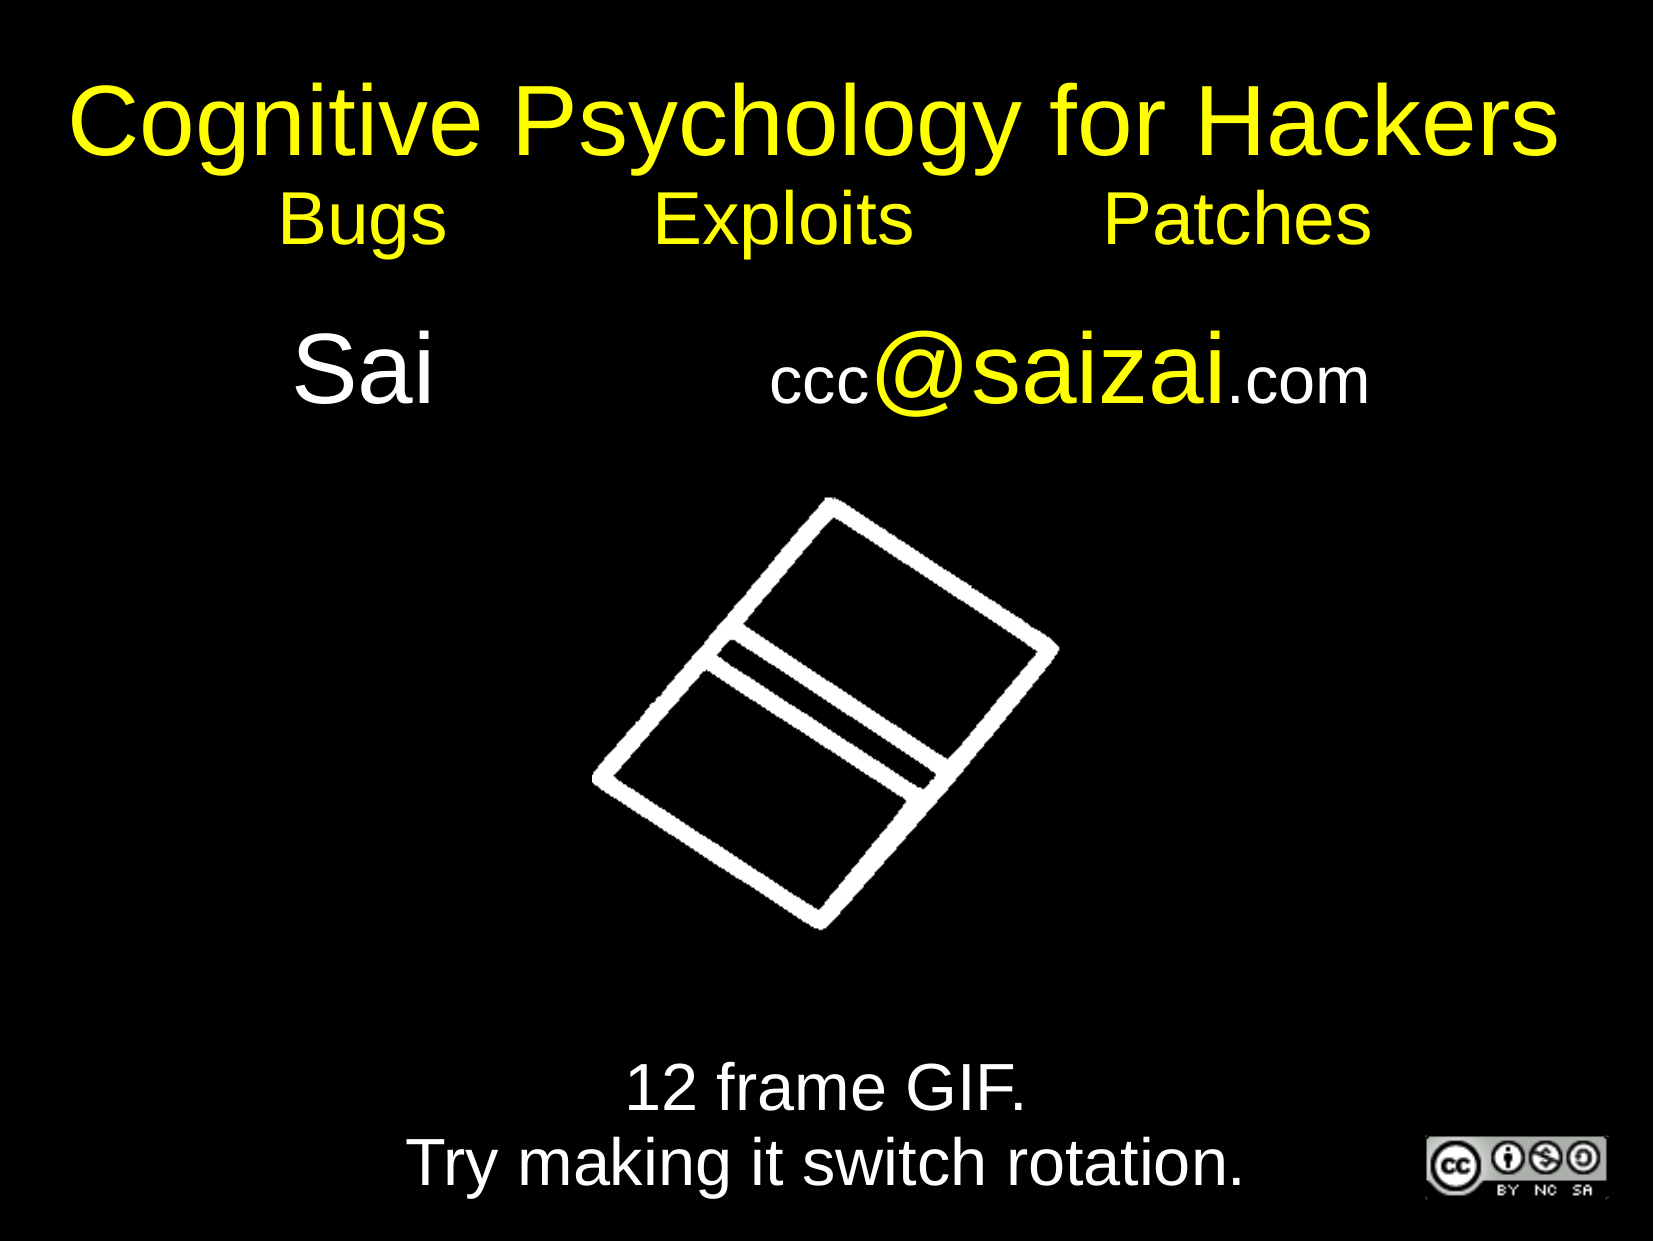

Cognitive Psychology for Hackers
Bugs			Exploits			Patches
# Sai					 ccc@saizai.com
12 frame GIF.
Try making it switch rotation.